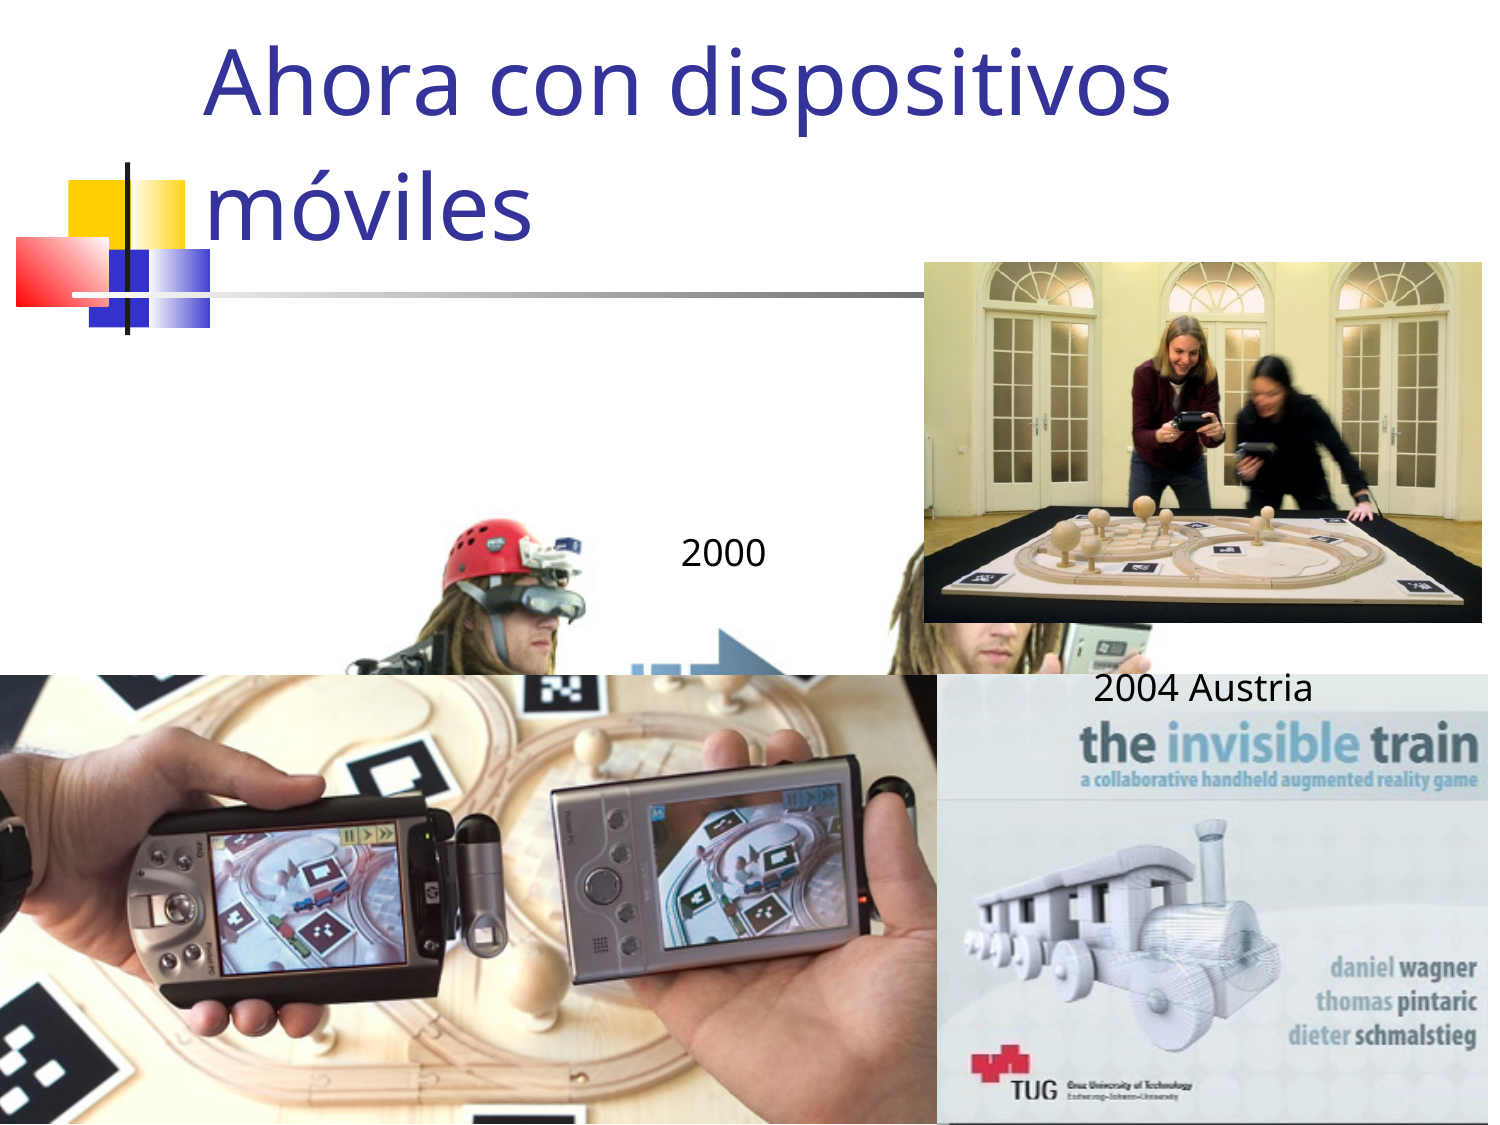

# Ahora con dispositivos móviles
2004 Austria
2000
Abril 2009
elo.utfsm.cl